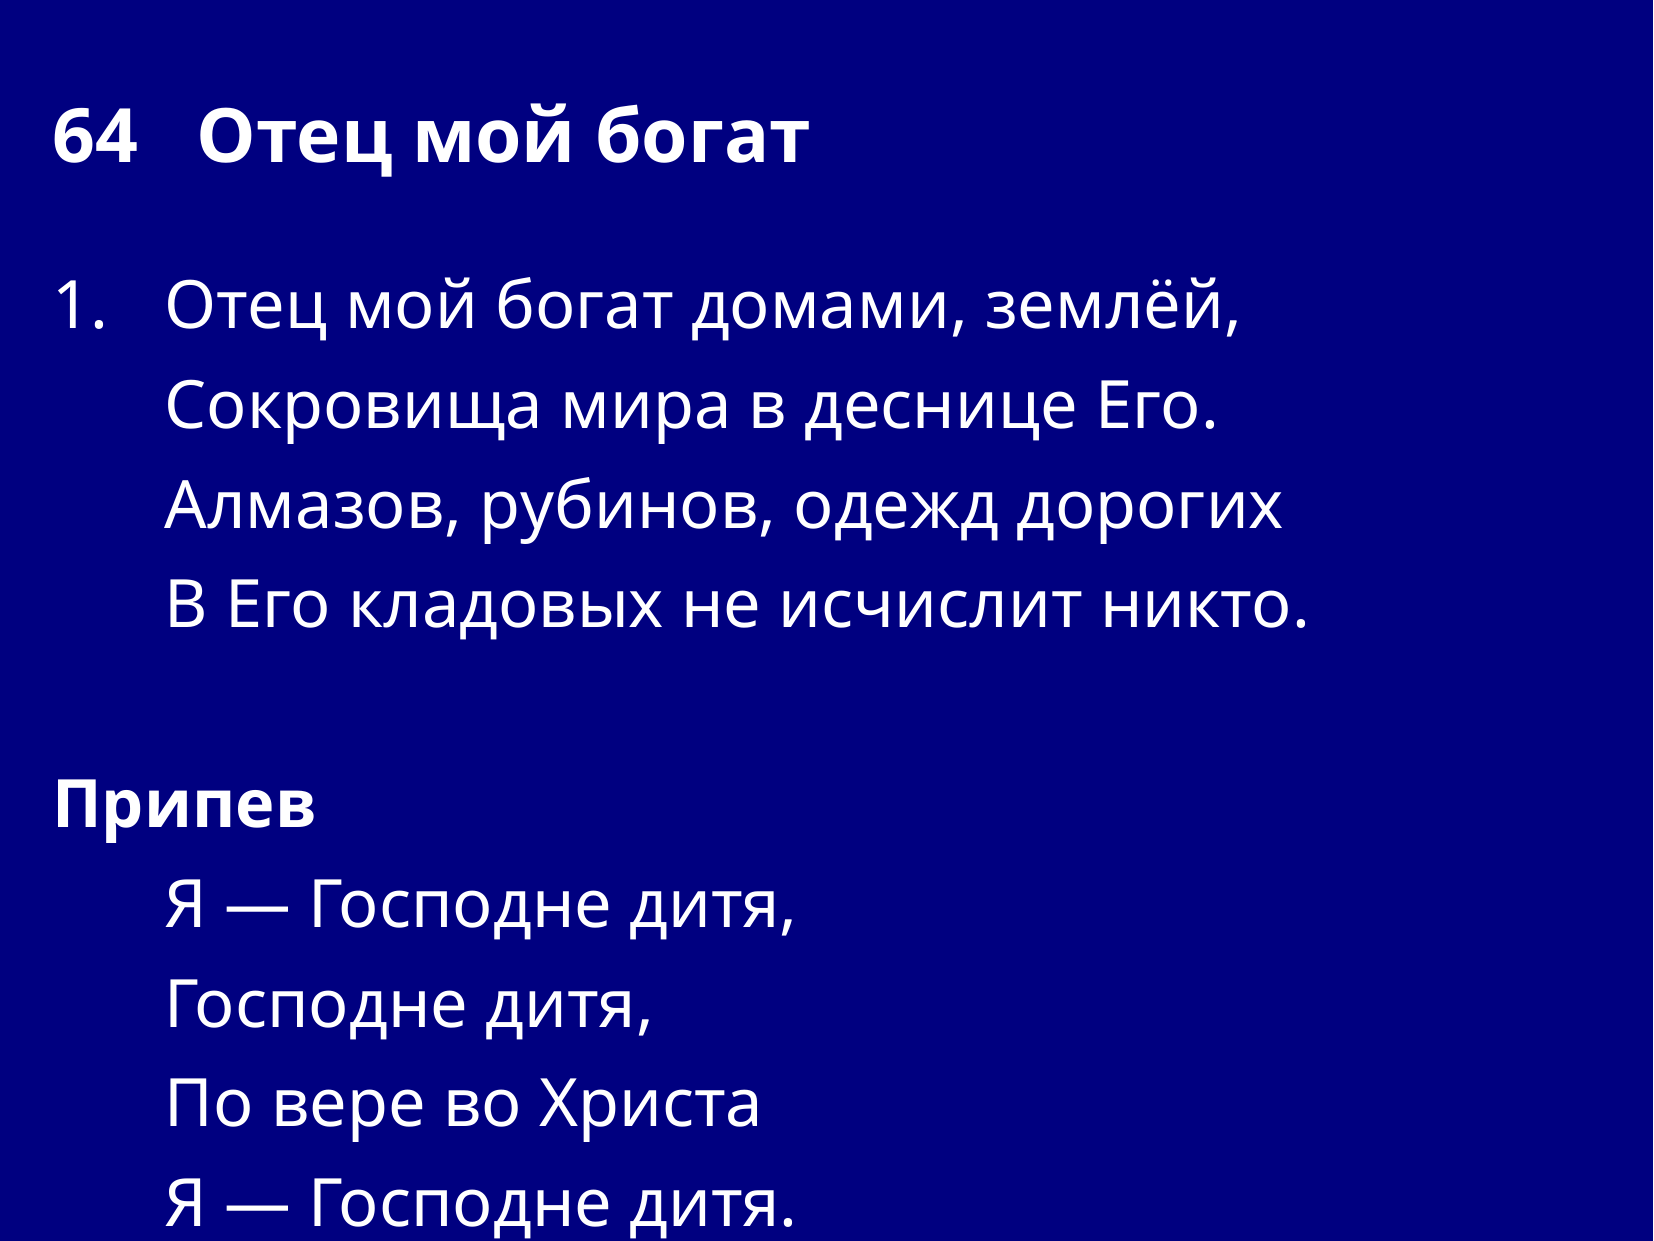

64 Отец мой богат
1.	Отец мой богат домами, землёй,
	Сокровища мира в деснице Его.
	Алмазов, рубинов, одежд дорогих
	В Его кладовых не исчислит никто.
Припев
	Я — Господне дитя,
	Господне дитя,
	По вере во Христа
	Я — Господне дитя.